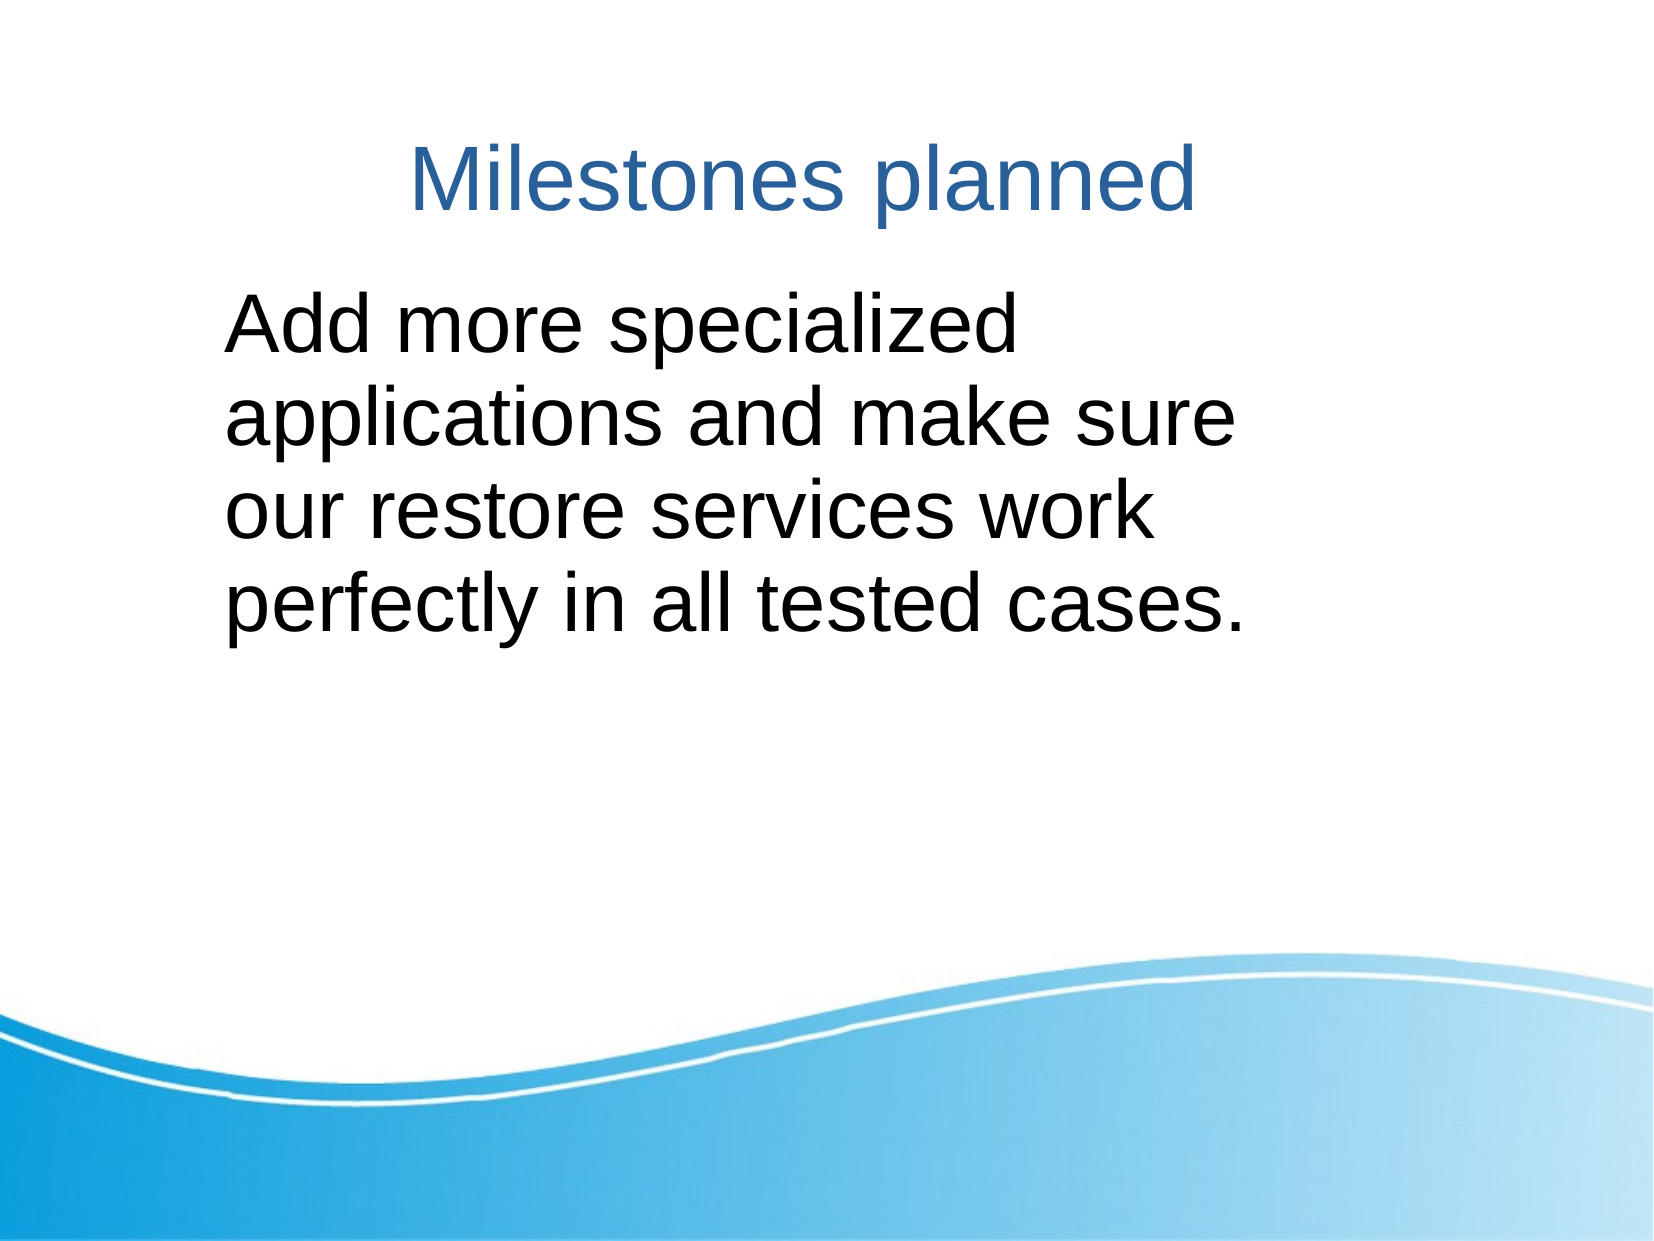

# Milestones planned
Add more specialized applications and make sure our restore services work perfectly in all tested cases.